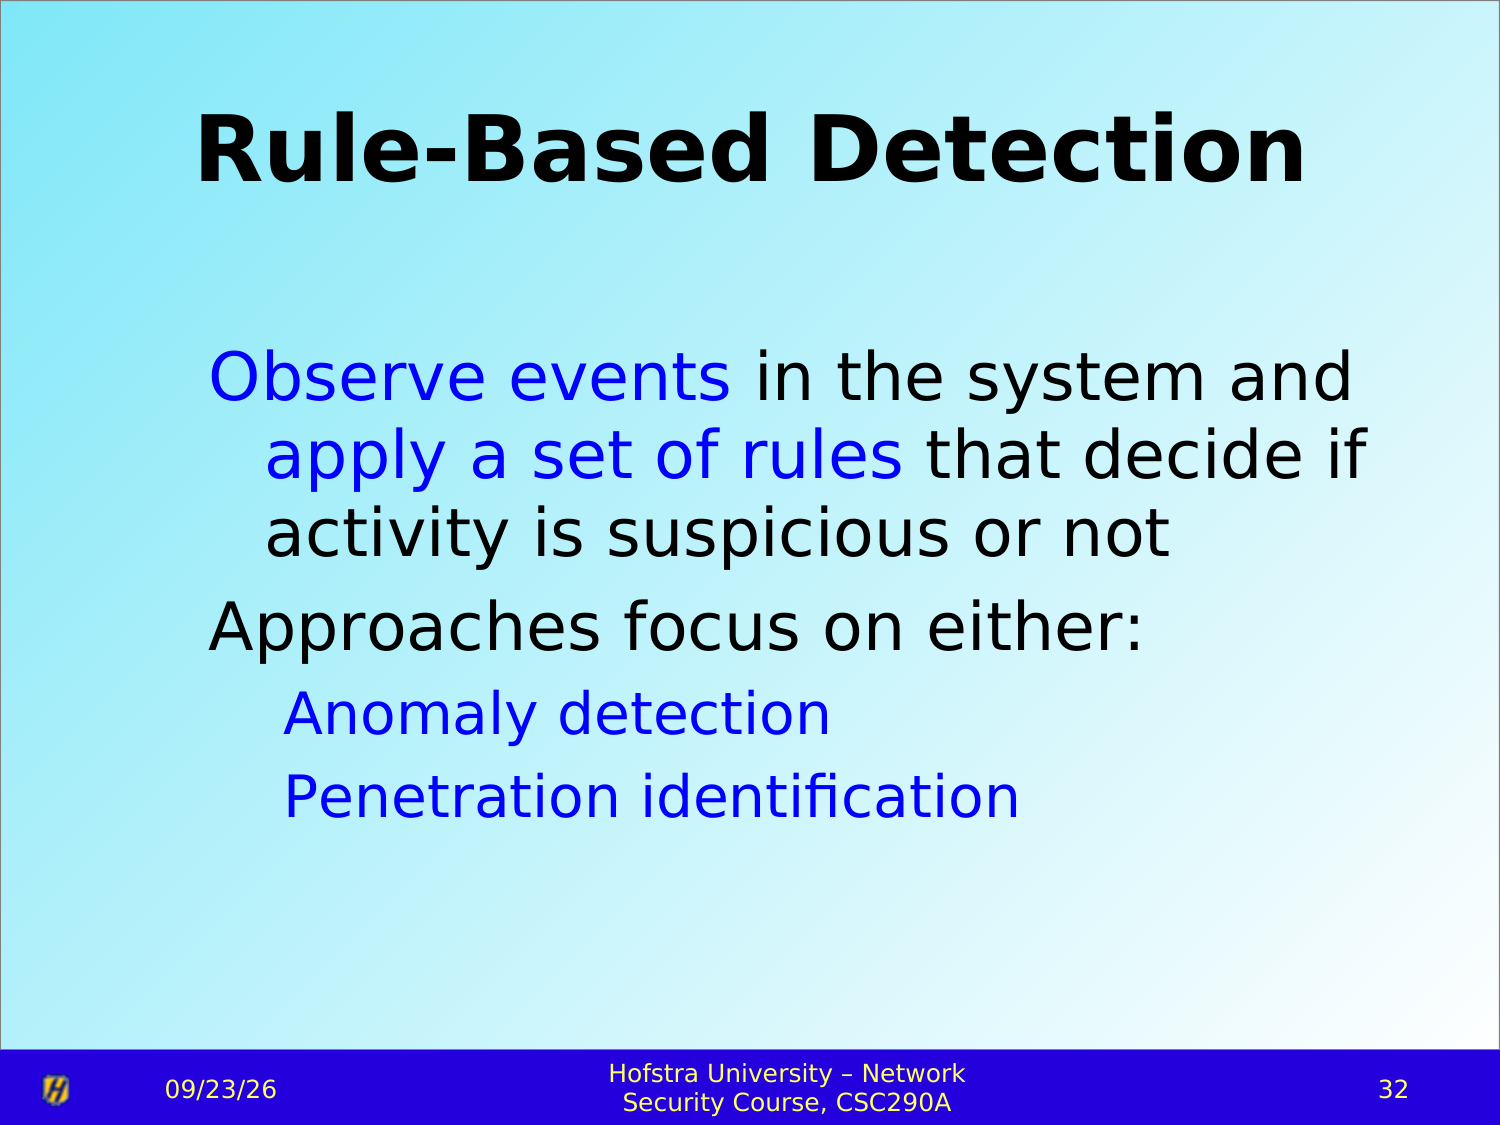

# Rule-Based Detection
Observe events in the system and apply a set of rules that decide if activity is suspicious or not
Approaches focus on either:
Anomaly detection
Penetration identification
32